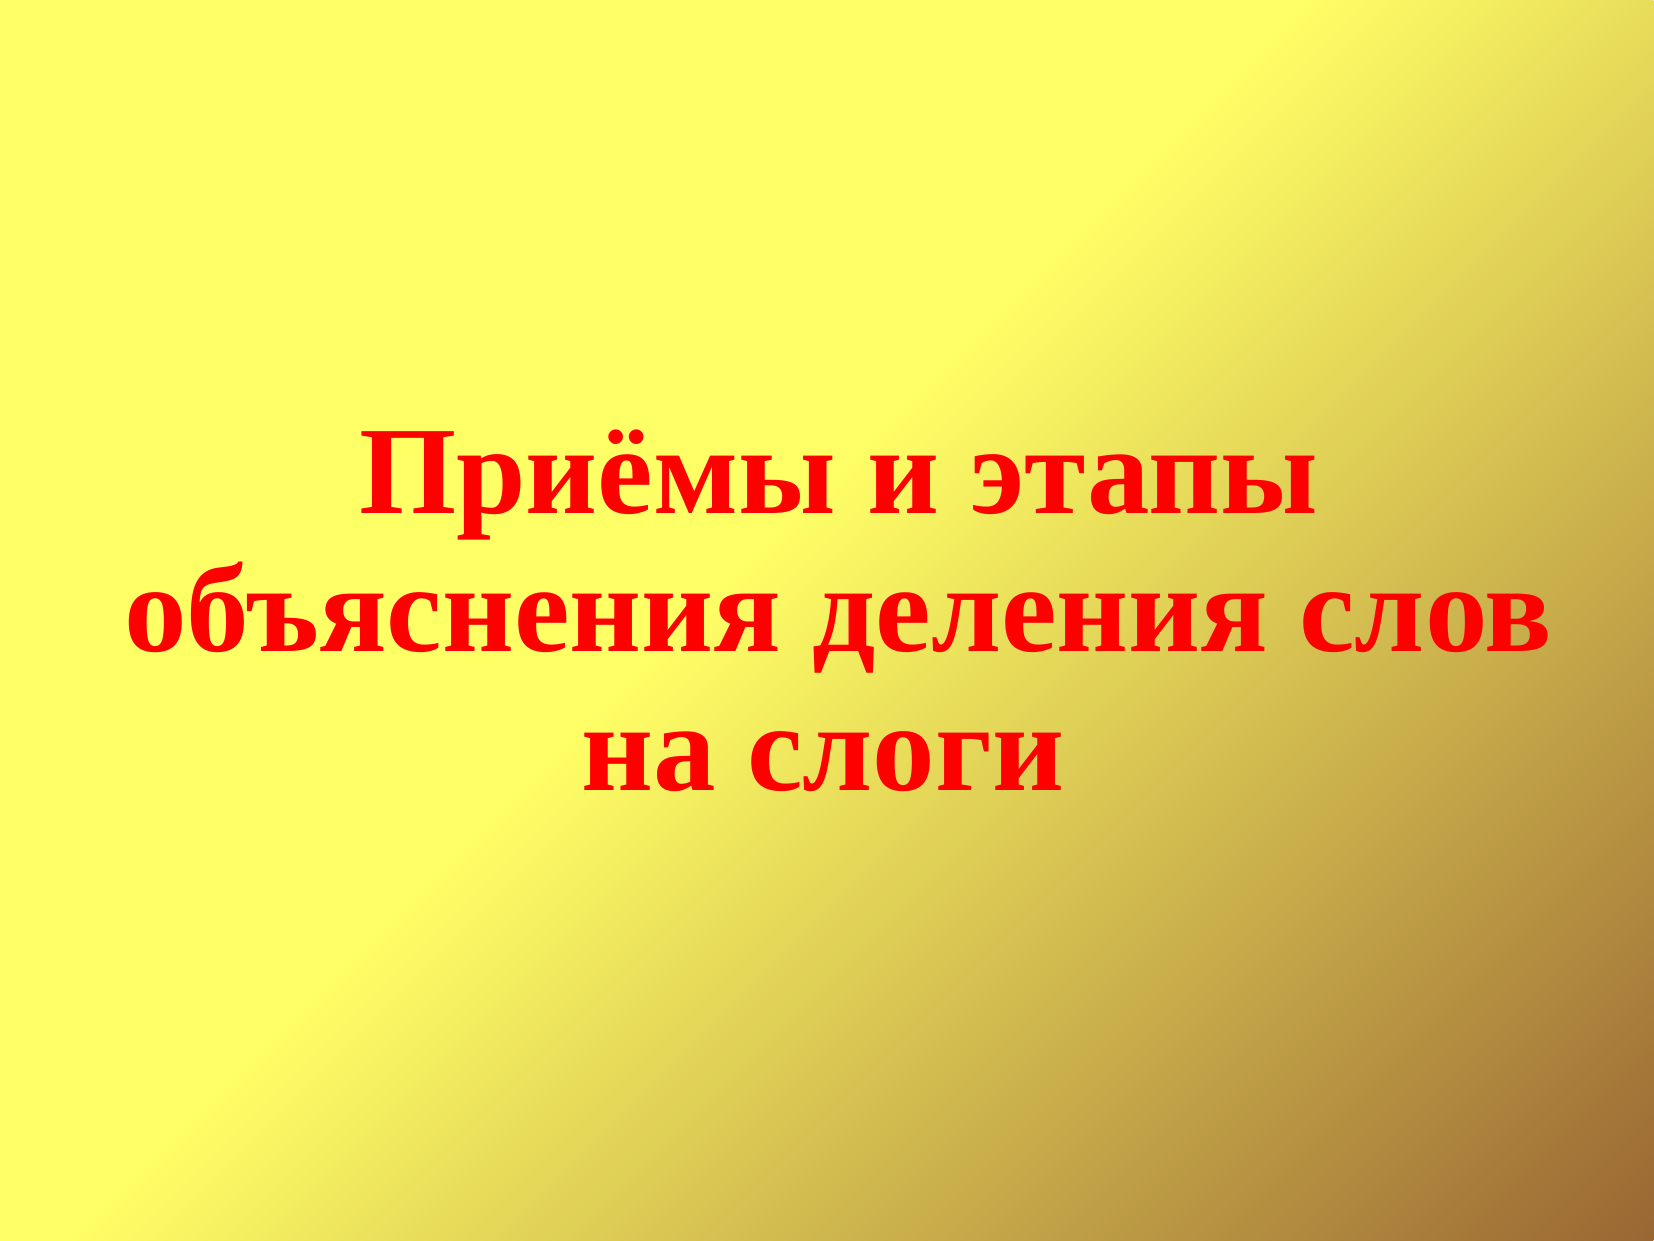

# Приёмы и этапы объяснения деления слов на слоги